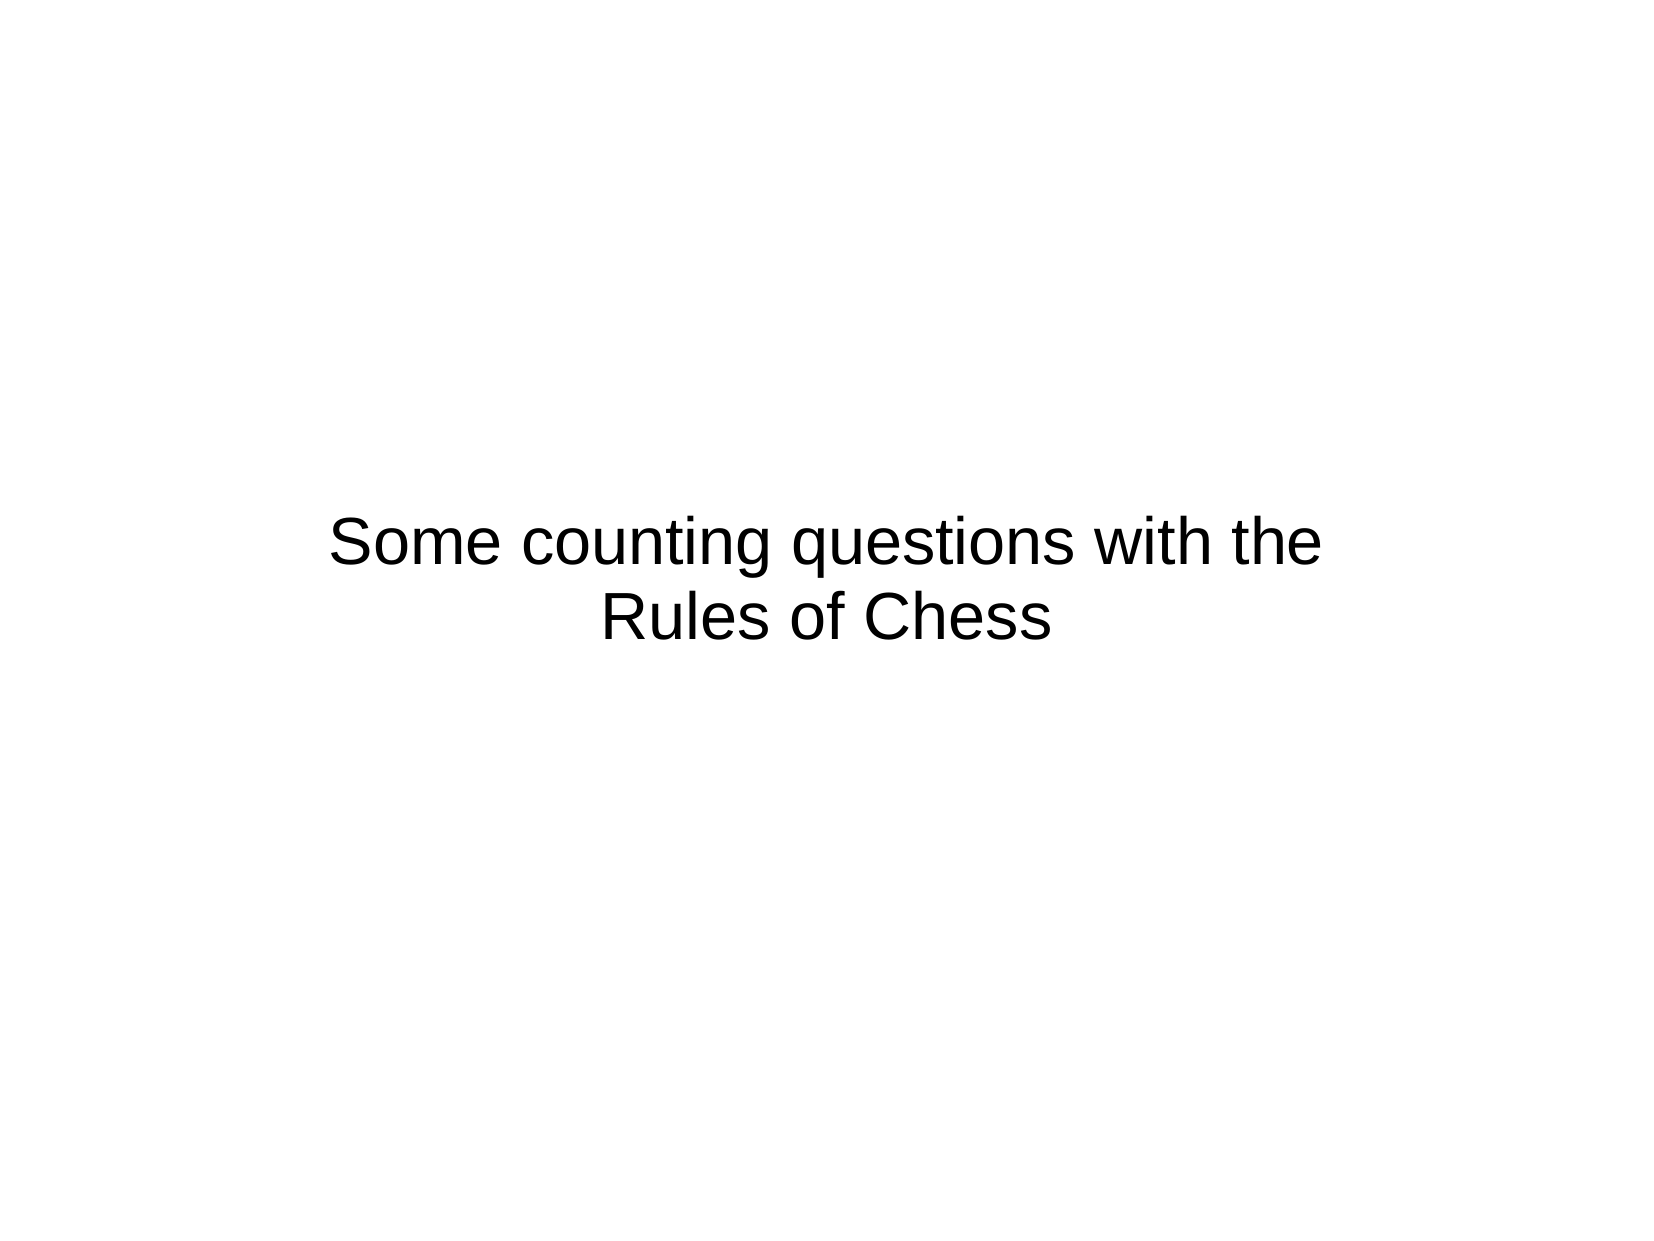

# Some counting questions with the
Rules of Chess